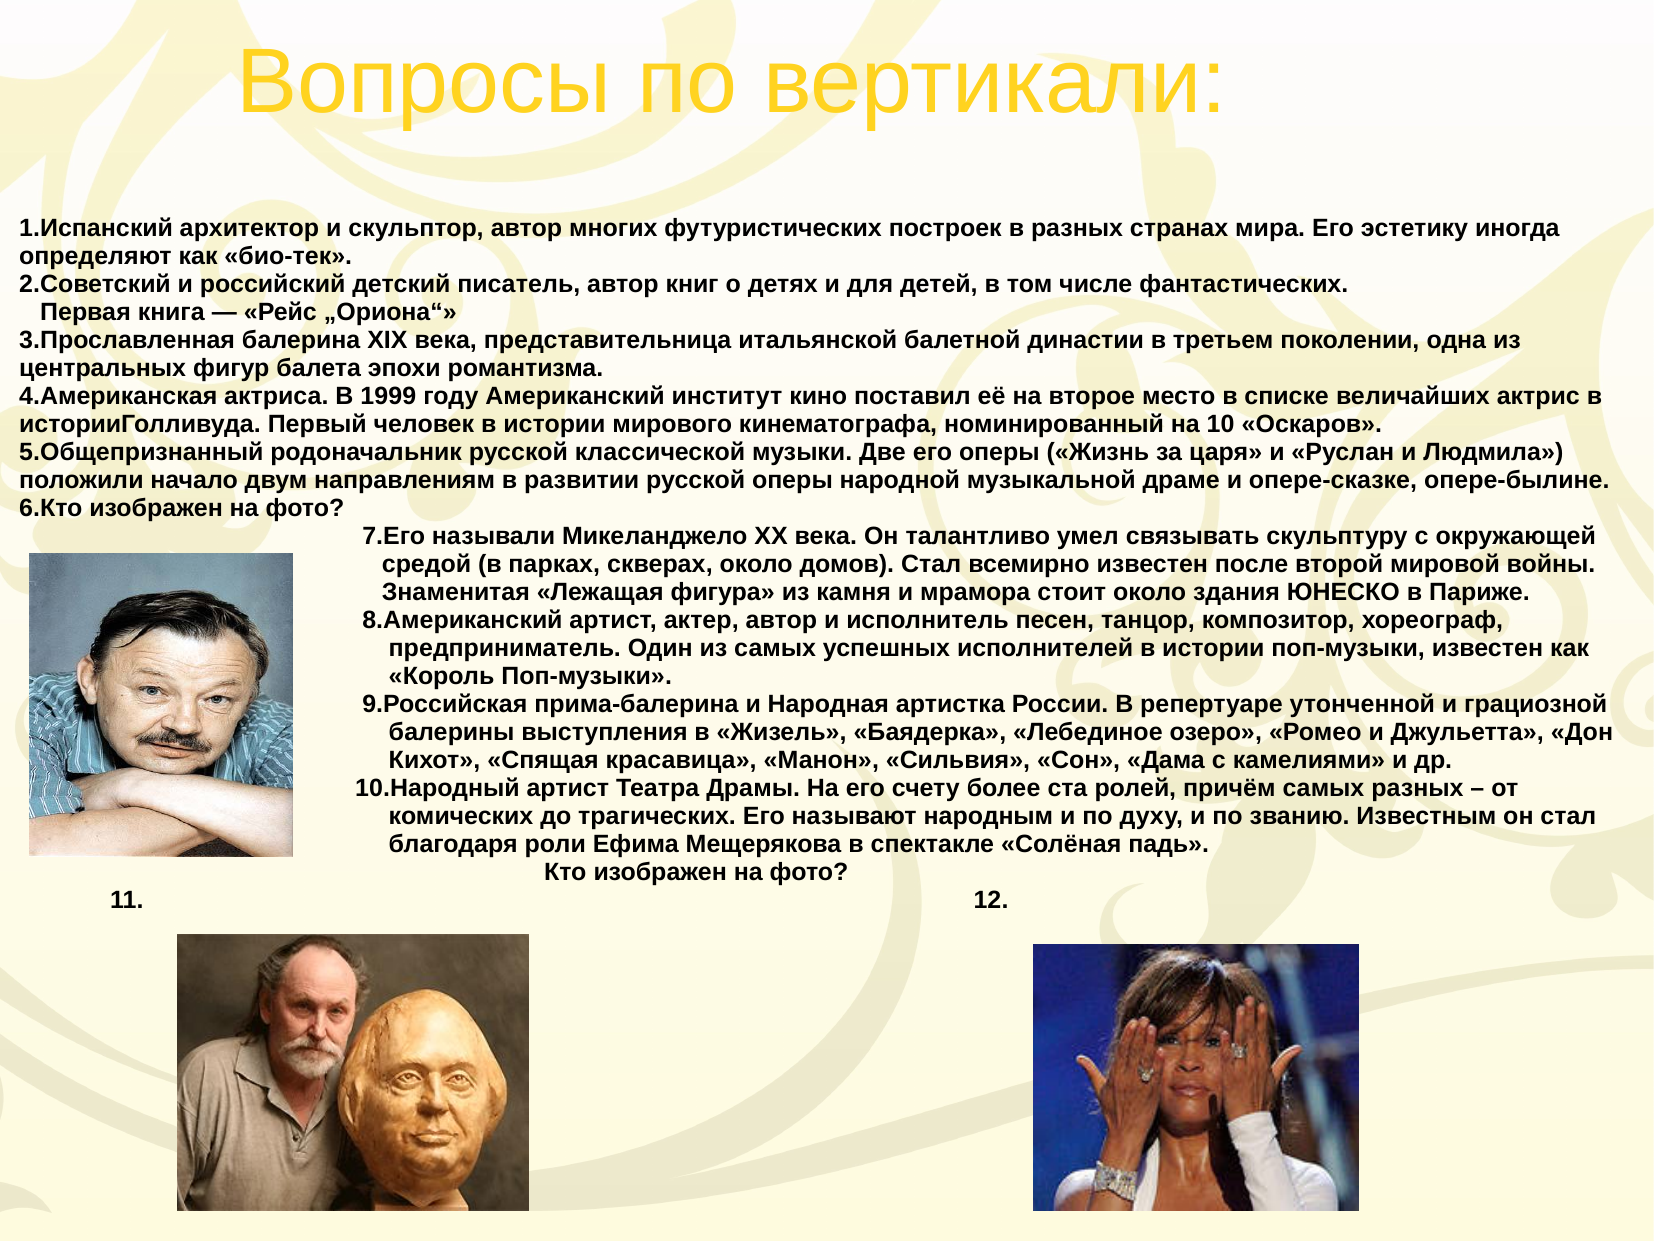

# Вопросы по вертикали:
1.Испанский архитектор и скульптор, автор многих футуристических построек в разных странах мира. Его эстетику иногда определяют как «био-тек».
2.Советский и российский детский писатель, автор книг о детях и для детей, в том числе фантастических.
 Первая книга — «Рейс „Ориона“»
3.Прославленная балерина XIX века, представительница итальянской балетной династии в третьем поколении, одна из центральных фигур балета эпохи романтизма.
4.Американская актриса. В 1999 году Американский институт кино поставил её на второе место в списке величайших актрис в историиГолливуда. Первый человек в истории мирового кинематографа, номинированный на 10 «Оскаров».
5.Общепризнанный родоначальник русской классической музыки. Две его оперы («Жизнь за царя» и «Руслан и Людмила») положили начало двум направлениям в развитии русской оперы народной музыкальной драме и опере-сказке, опере-былине.
6.Кто изображен на фото?
 7.Его называли Микеланджело XX века. Он талантливо умел связывать скульптуру с окружающей средой (в парках, скверах, около домов). Стал всемирно известен после второй мировой войны. Знаменитая «Лежащая фигура» из камня и мрамора стоит около здания ЮНЕСКО в Париже.
 8.Американский артист, актер, автор и исполнитель песен, танцор, композитор, хореограф, предприниматель. Один из самых успешных исполнителей в истории поп-музыки, известен как «Король Поп-музыки».
 9.Российская прима-балерина и Народная артистка России. В репертуаре утонченной и грациозной балерины выступления в «Жизель», «Баядерка», «Лебединое озеро», «Ромео и Джульетта», «Дон Кихот», «Спящая красавица», «Манон», «Сильвия», «Сон», «Дама с камелиями» и др.
 10.Народный артист Театра Драмы. На его счету более ста ролей, причём самых разных – от комических до трагических. Его называют народным и по духу, и по званию. Известным он стал благодаря роли Ефима Мещерякова в спектакле «Солёная падь».
 Кто изображен на фото?
 11. 12.